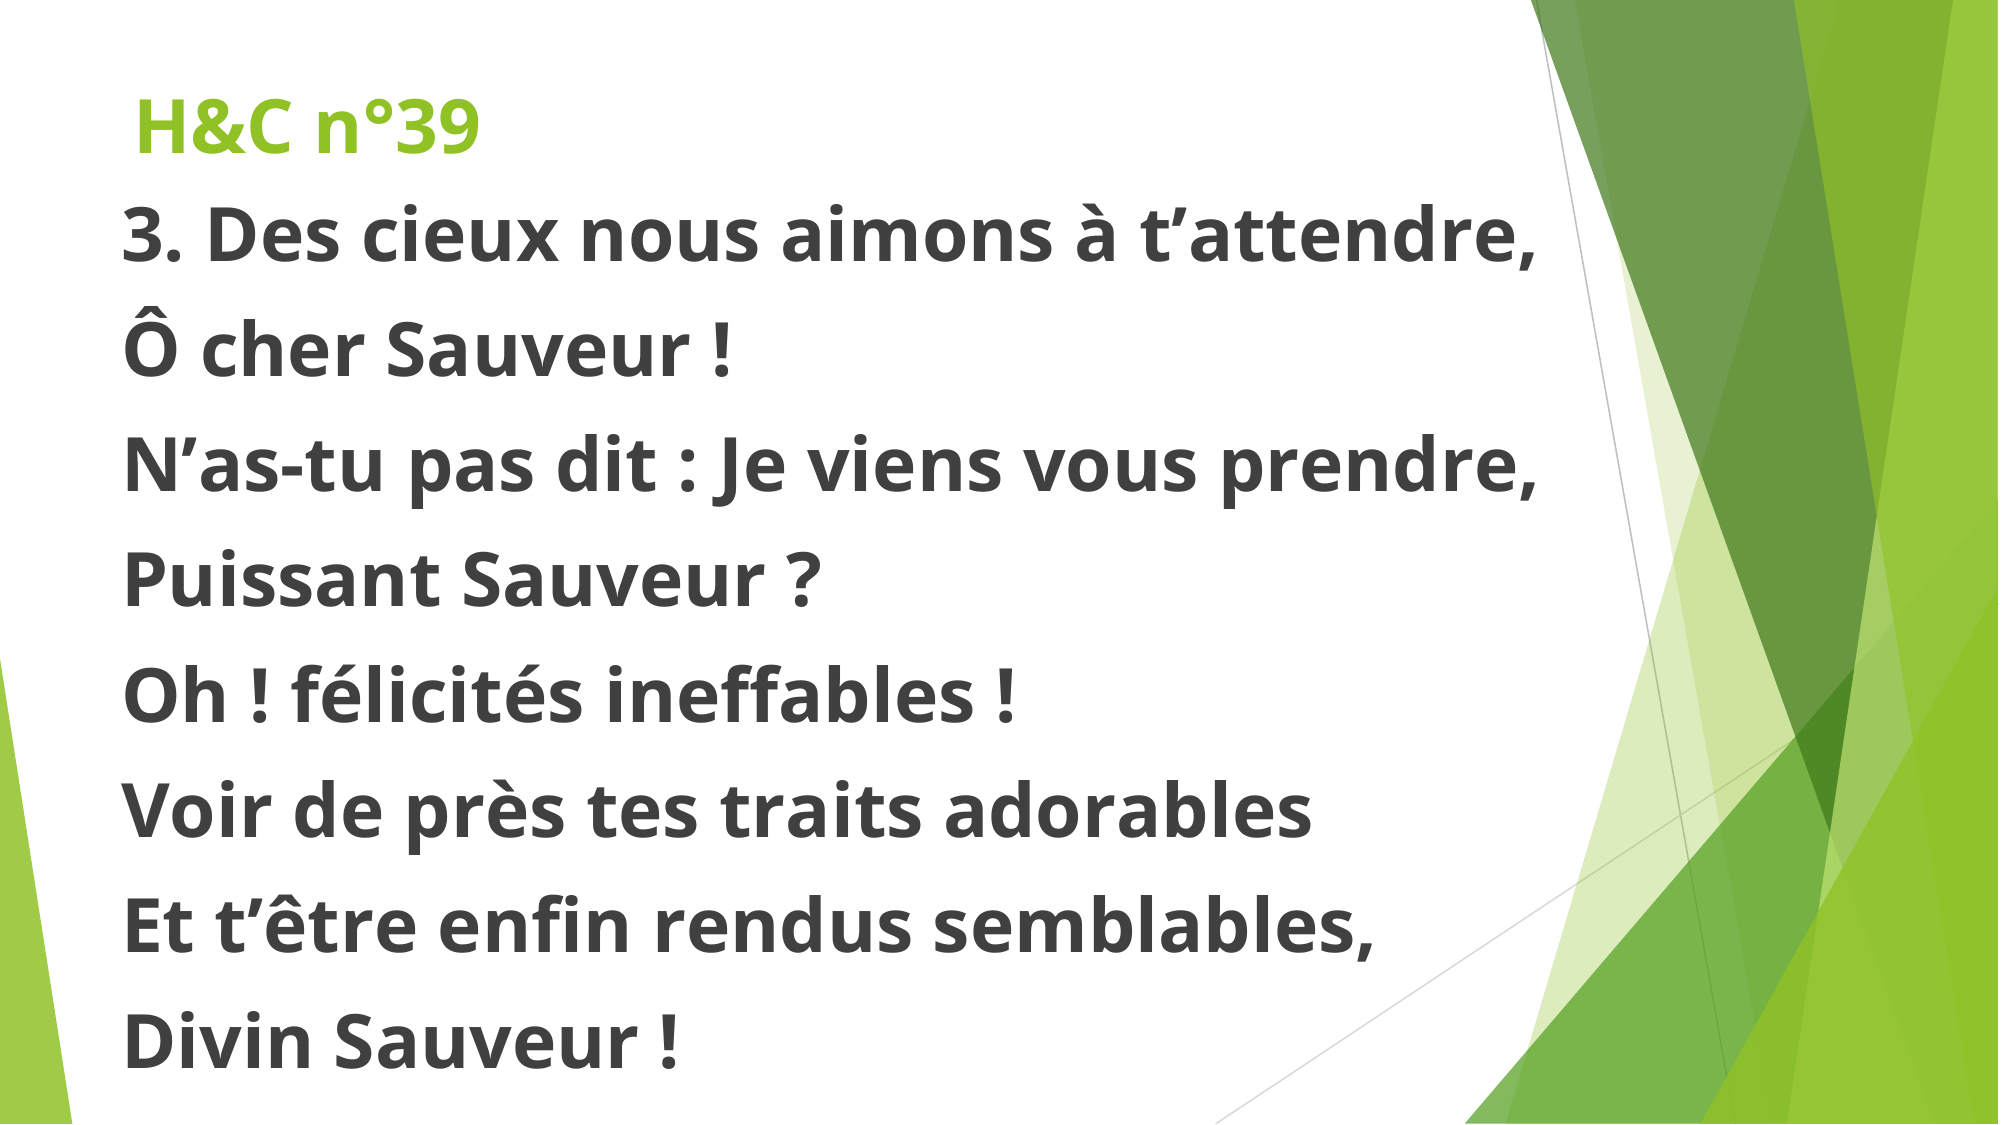

H&C n°39
3. Des cieux nous aimons à t’attendre,
Ô cher Sauveur !
N’as-tu pas dit : Je viens vous prendre,
Puissant Sauveur ?
Oh ! félicités ineffables !
Voir de près tes traits adorables
Et t’être enfin rendus semblables,
Divin Sauveur !